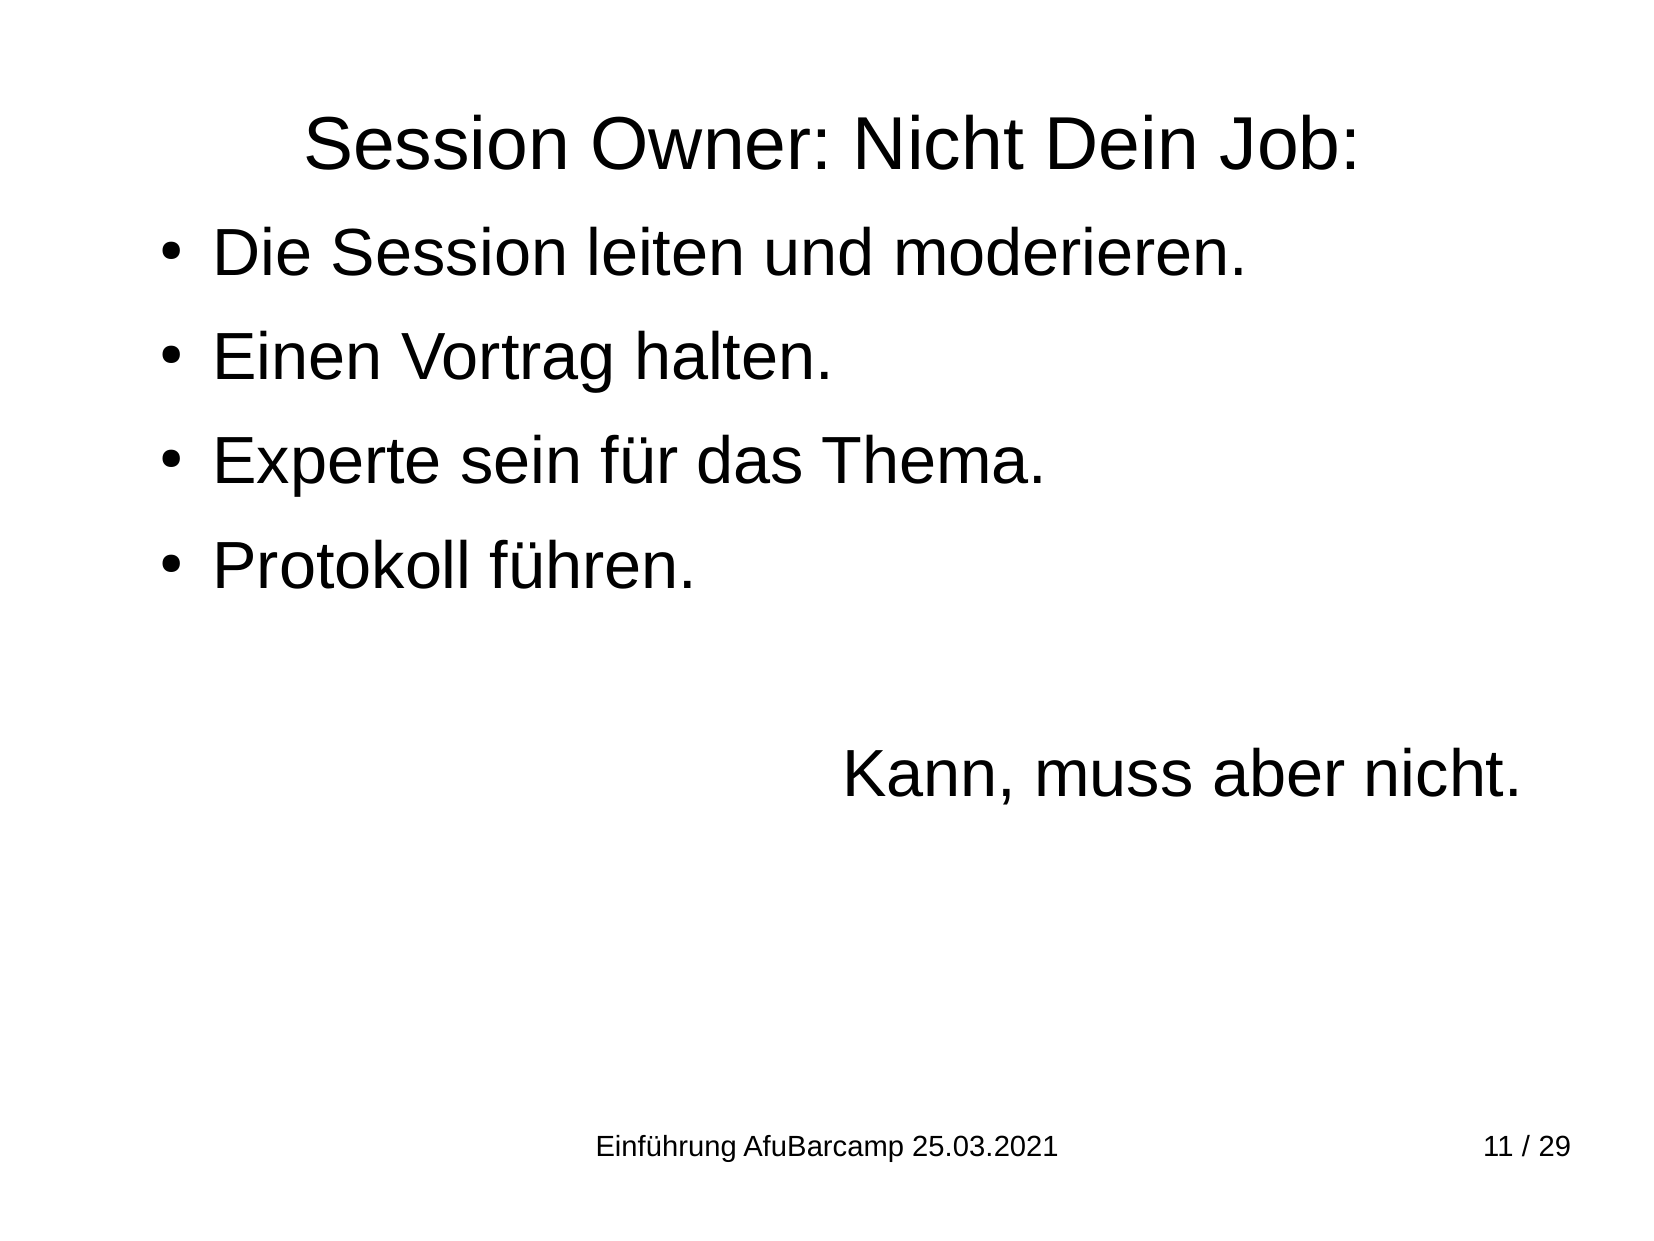

# Session Owner: Nicht Dein Job:
Die Session leiten und moderieren.
Einen Vortrag halten.
Experte sein für das Thema.
Protokoll führen.
Kann, muss aber nicht.